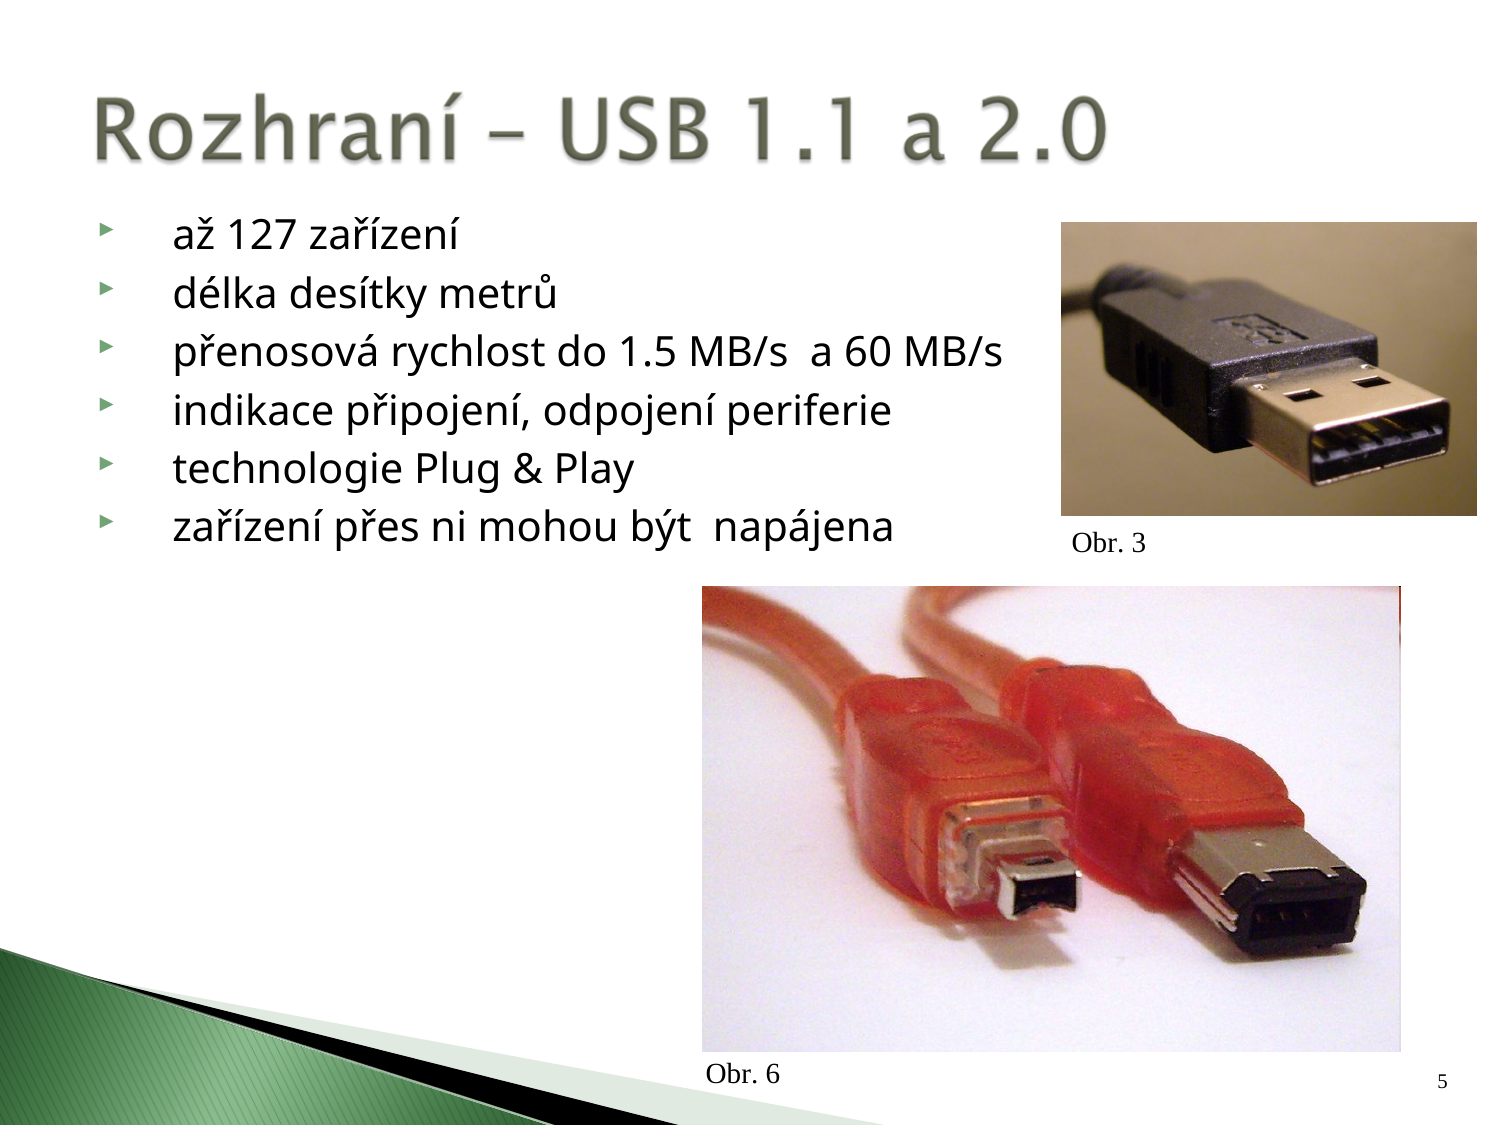

až 127 zařízení
délka desítky metrů
přenosová rychlost do 1.5 MB/s a 60 MB/s
indikace připojení, odpojení periferie
technologie Plug & Play
zařízení přes ni mohou být napájena
Obr. 3
Obr. 6